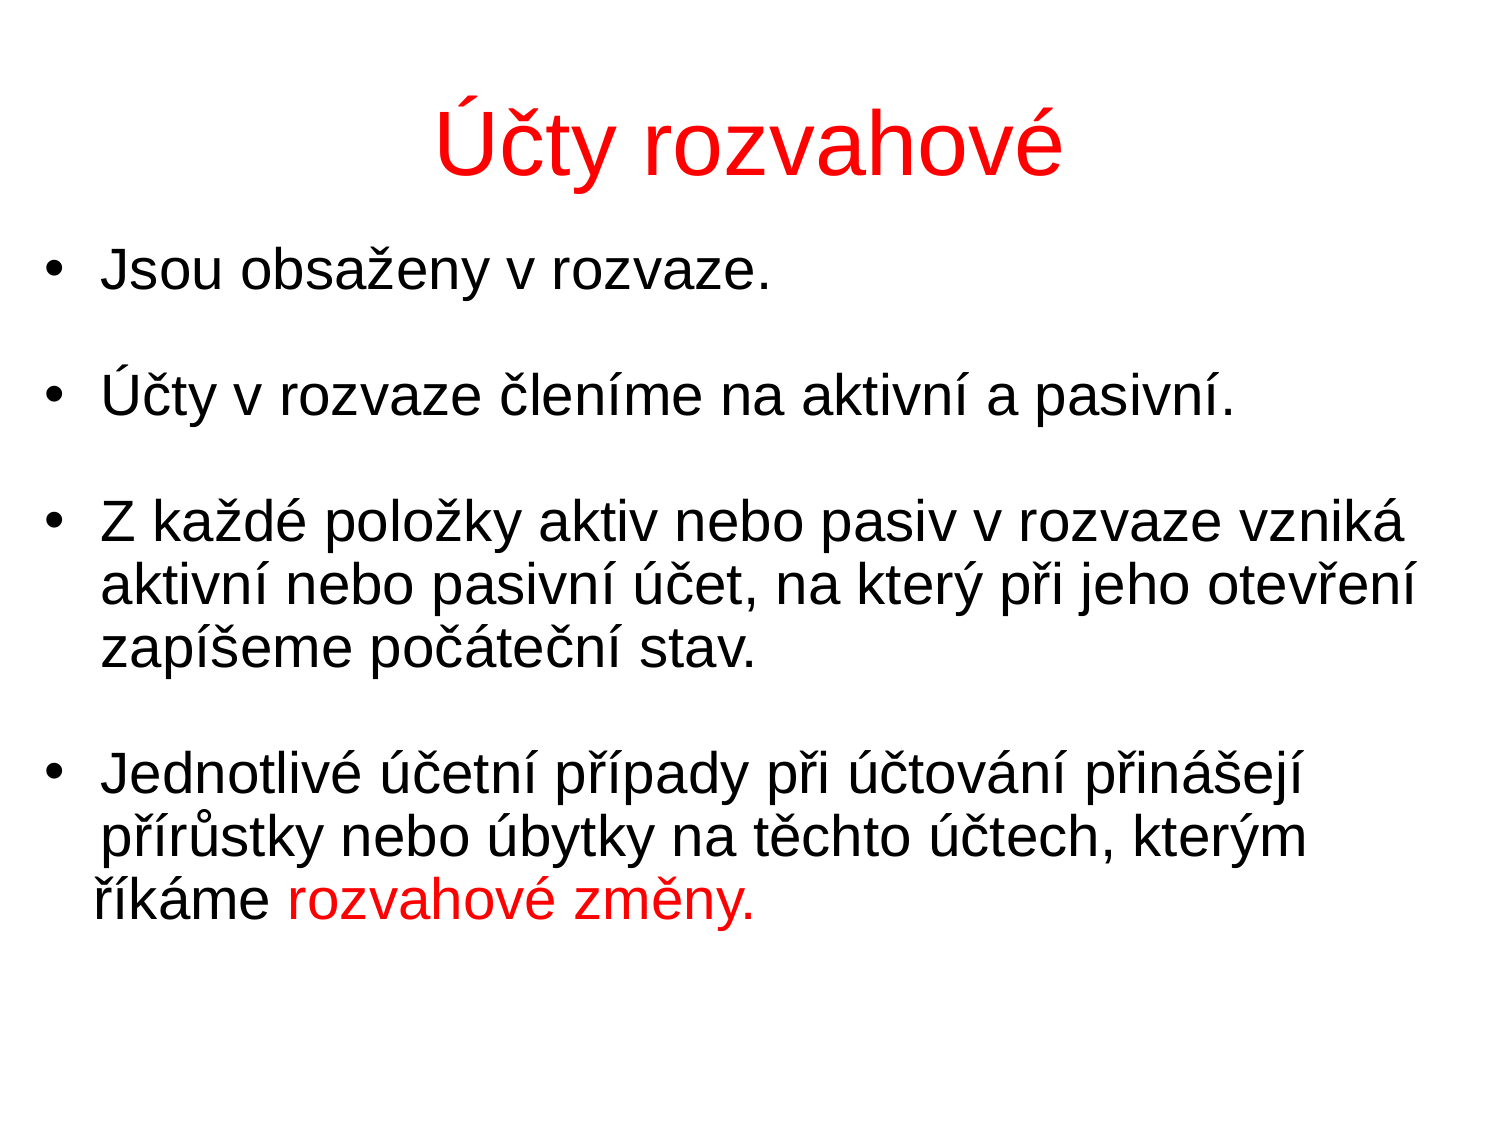

# Účty rozvahové
Jsou obsaženy v rozvaze.
Účty v rozvaze členíme na aktivní a pasivní.
Z každé položky aktiv nebo pasiv v rozvaze vzniká aktivní nebo pasivní účet, na který při jeho otevření zapíšeme počáteční stav.
Jednotlivé účetní případy při účtování přinášejí přírůstky nebo úbytky na těchto účtech, kterým
 říkáme rozvahové změny.